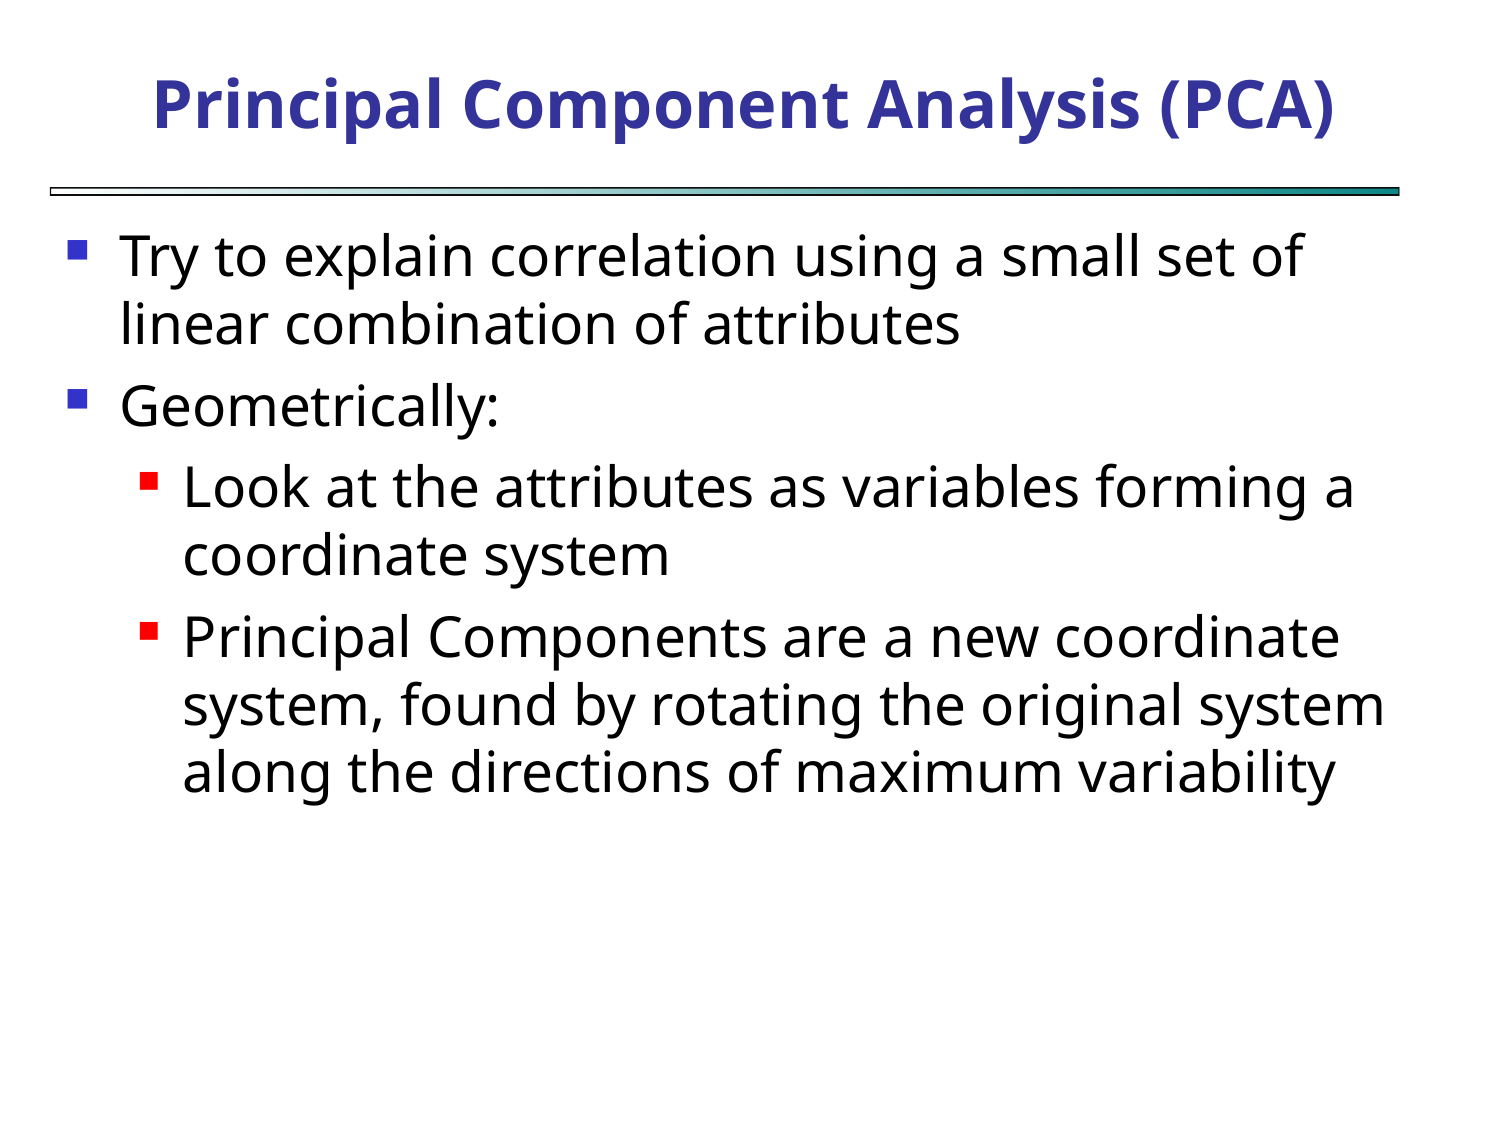

# Principal Component Analysis (PCA)
Try to explain correlation using a small set of linear combination of attributes
Geometrically:
Look at the attributes as variables forming a coordinate system
Principal Components are a new coordinate system, found by rotating the original system along the directions of maximum variability